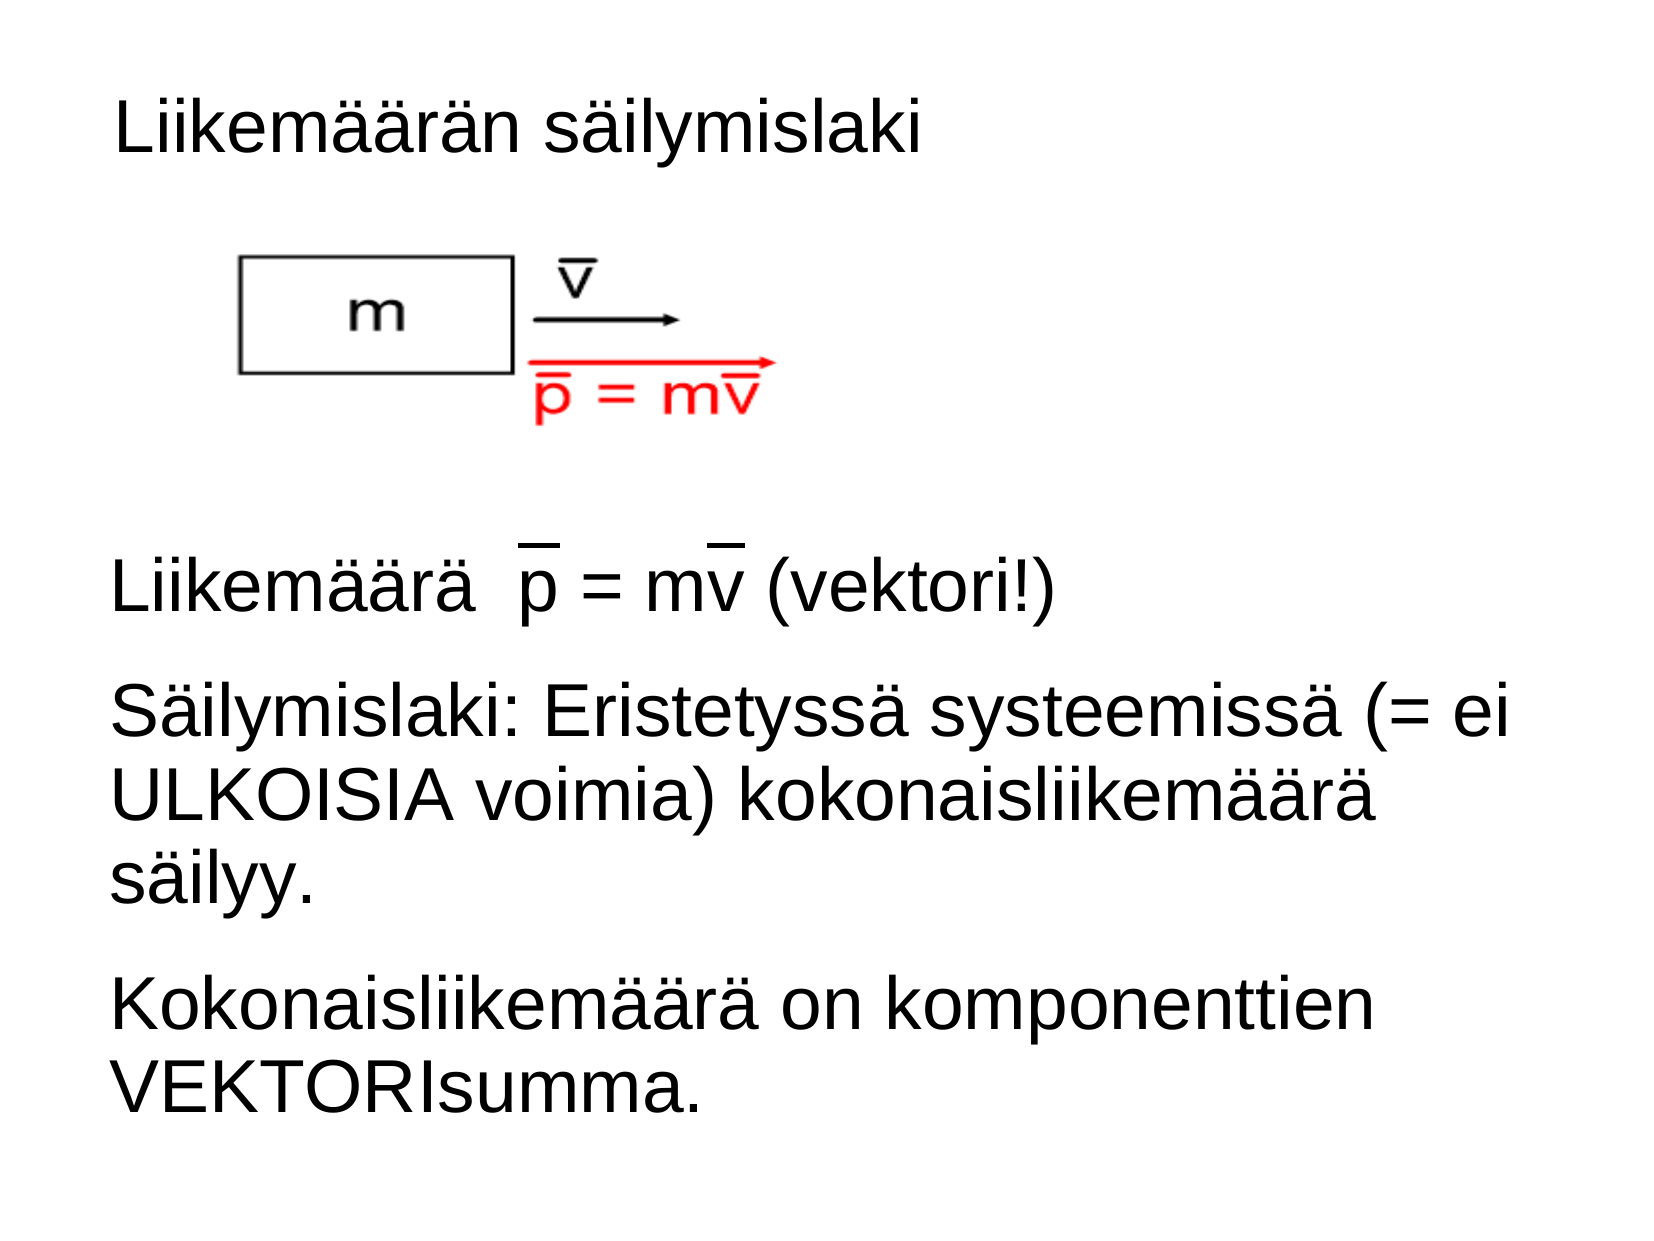

Liikemäärän säilymislaki
Liikemäärä p = mv (vektori!)
Säilymislaki: Eristetyssä systeemissä (= ei ULKOISIA voimia) kokonaisliikemäärä säilyy.
Kokonaisliikemäärä on komponenttien VEKTORIsumma.